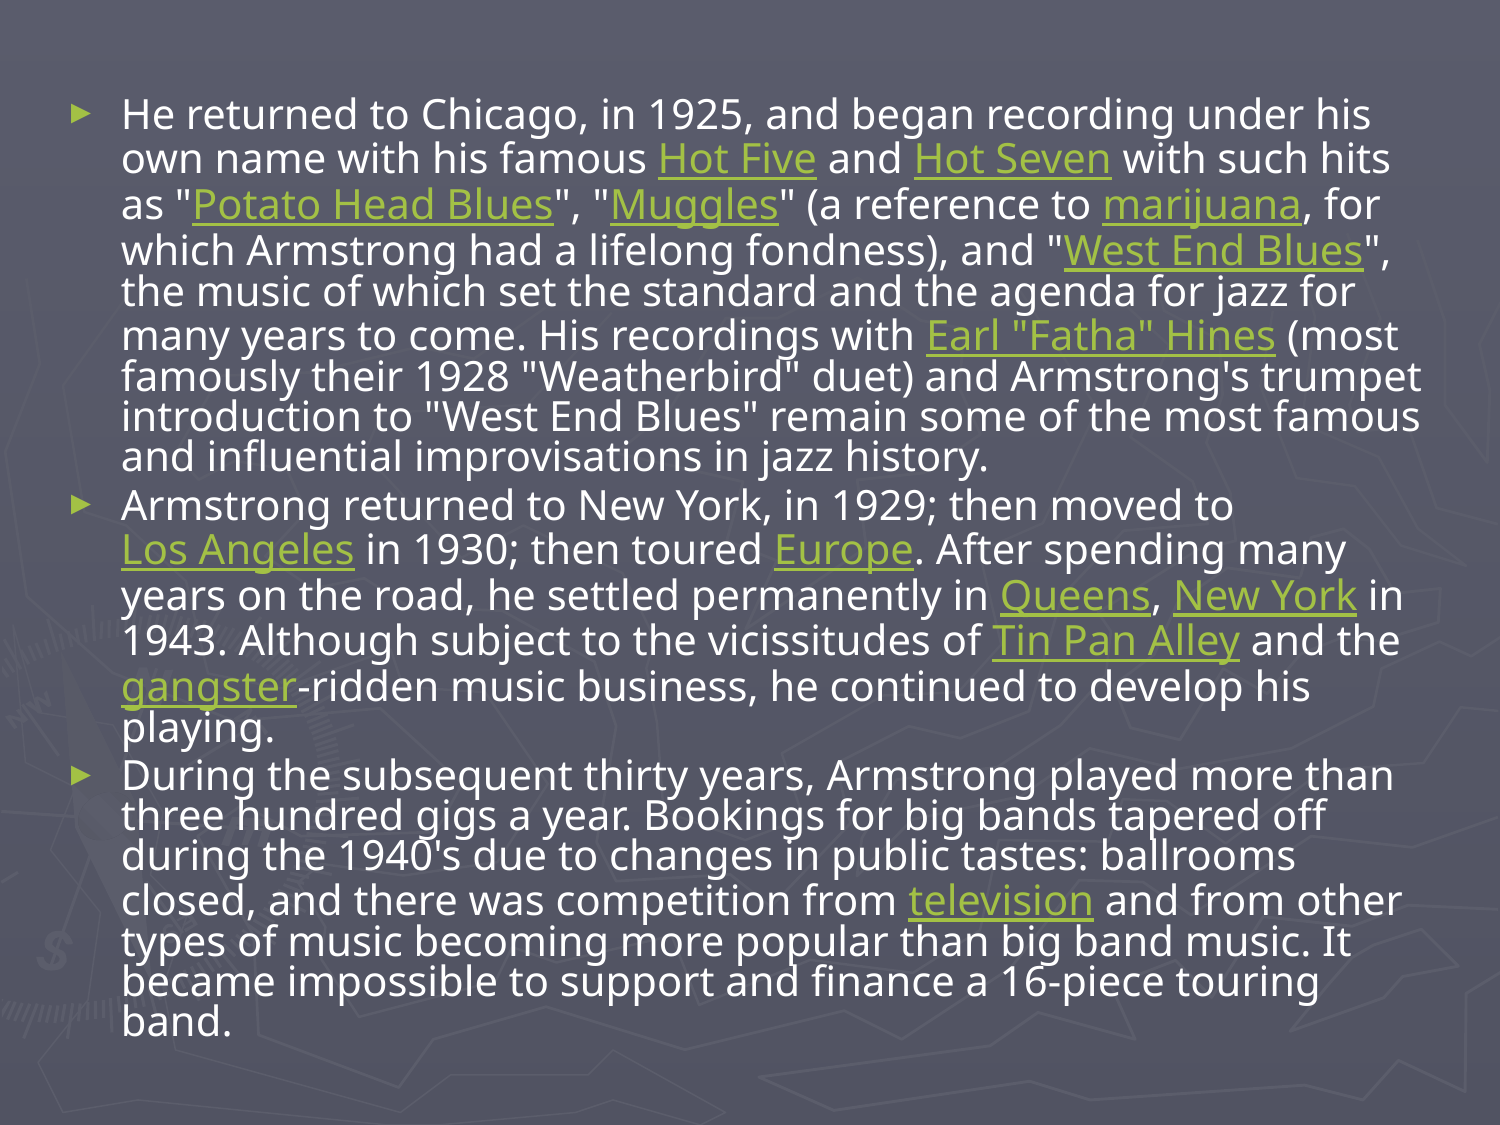

#
He returned to Chicago, in 1925, and began recording under his own name with his famous Hot Five and Hot Seven with such hits as "Potato Head Blues", "Muggles" (a reference to marijuana, for which Armstrong had a lifelong fondness), and "West End Blues", the music of which set the standard and the agenda for jazz for many years to come. His recordings with Earl "Fatha" Hines (most famously their 1928 "Weatherbird" duet) and Armstrong's trumpet introduction to "West End Blues" remain some of the most famous and influential improvisations in jazz history.
Armstrong returned to New York, in 1929; then moved to Los Angeles in 1930; then toured Europe. After spending many years on the road, he settled permanently in Queens, New York in 1943. Although subject to the vicissitudes of Tin Pan Alley and the gangster-ridden music business, he continued to develop his playing.
During the subsequent thirty years, Armstrong played more than three hundred gigs a year. Bookings for big bands tapered off during the 1940's due to changes in public tastes: ballrooms closed, and there was competition from television and from other types of music becoming more popular than big band music. It became impossible to support and finance a 16-piece touring band.